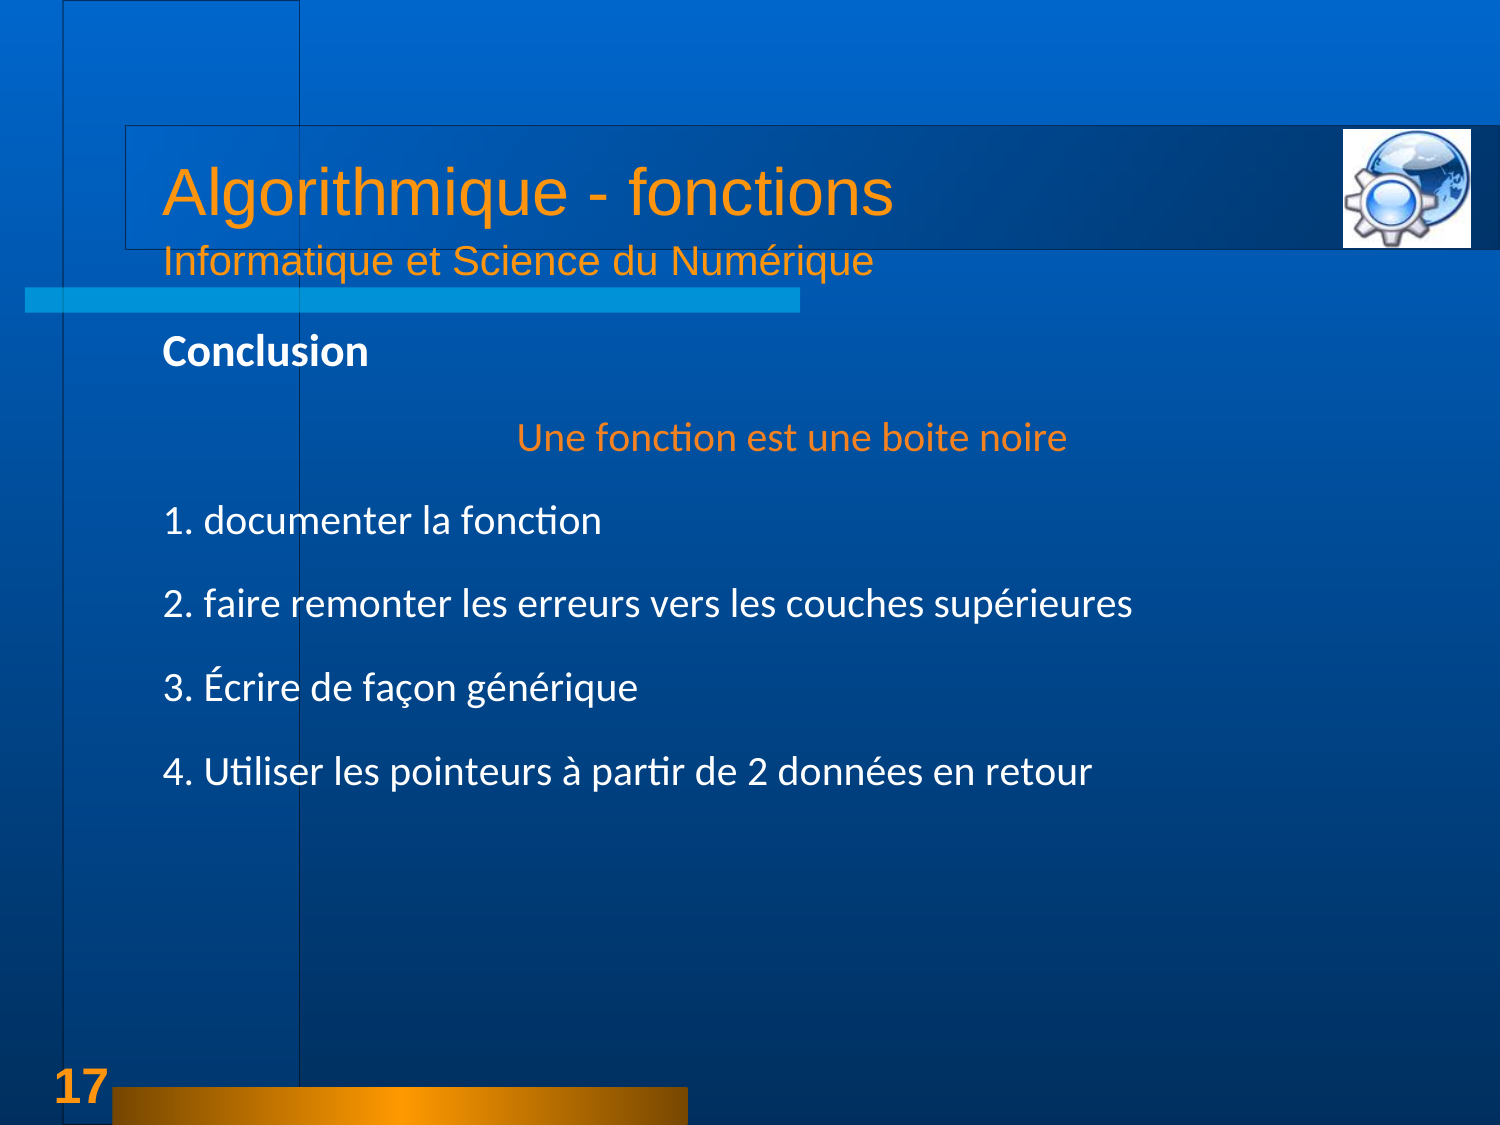

Conclusion
Une fonction est une boite noire
 documenter la fonction
 faire remonter les erreurs vers les couches supérieures
 Écrire de façon générique
 Utiliser les pointeurs à partir de 2 données en retour